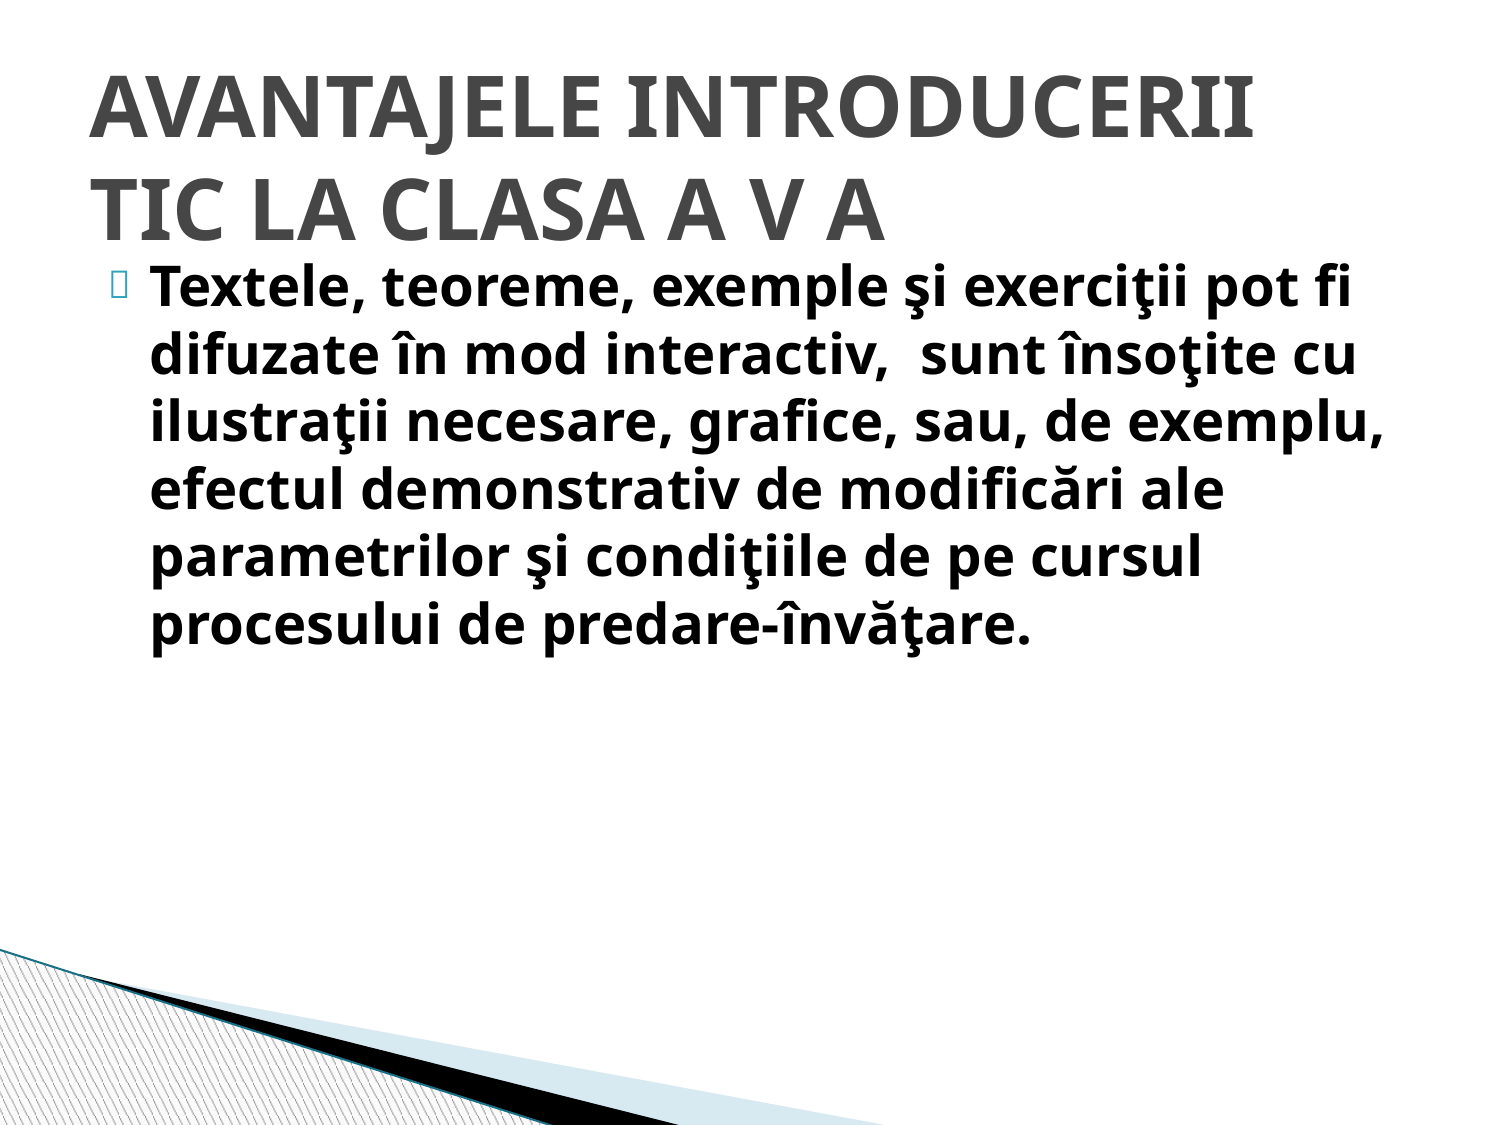

AVANTAJELE INTRODUCERII TIC LA CLASA A V A
# Textele, teoreme, exemple şi exerciţii pot fi difuzate în mod interactiv, sunt însoţite cu ilustraţii necesare, grafice, sau, de exemplu, efectul demonstrativ de modificări ale parametrilor şi condiţiile de pe cursul procesului de predare-învăţare.